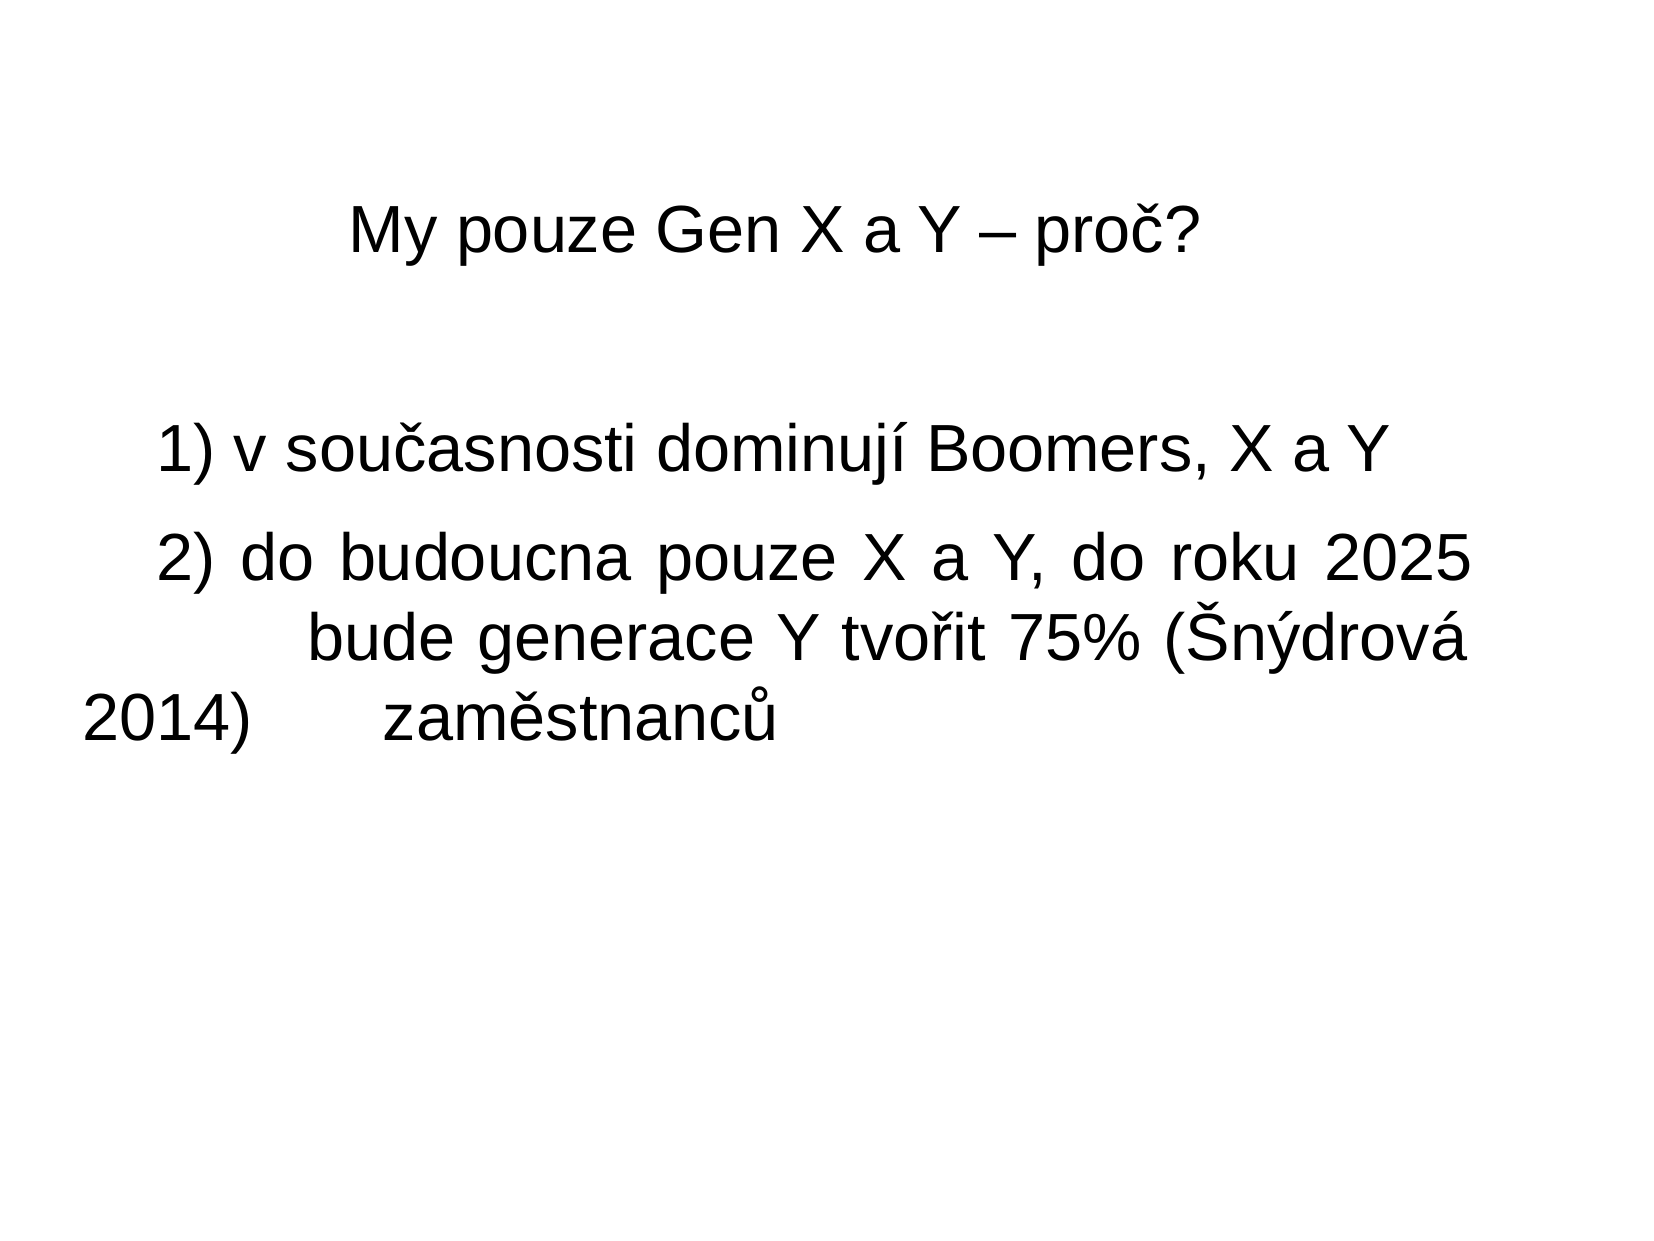

# My pouze Gen X a Y – proč?
1) v současnosti dominují Boomers, X a Y
2) do budoucna pouze X a Y, do roku 2025 				bude generace Y tvořit 75% (Šnýdrová 2014) 		zaměstnanců